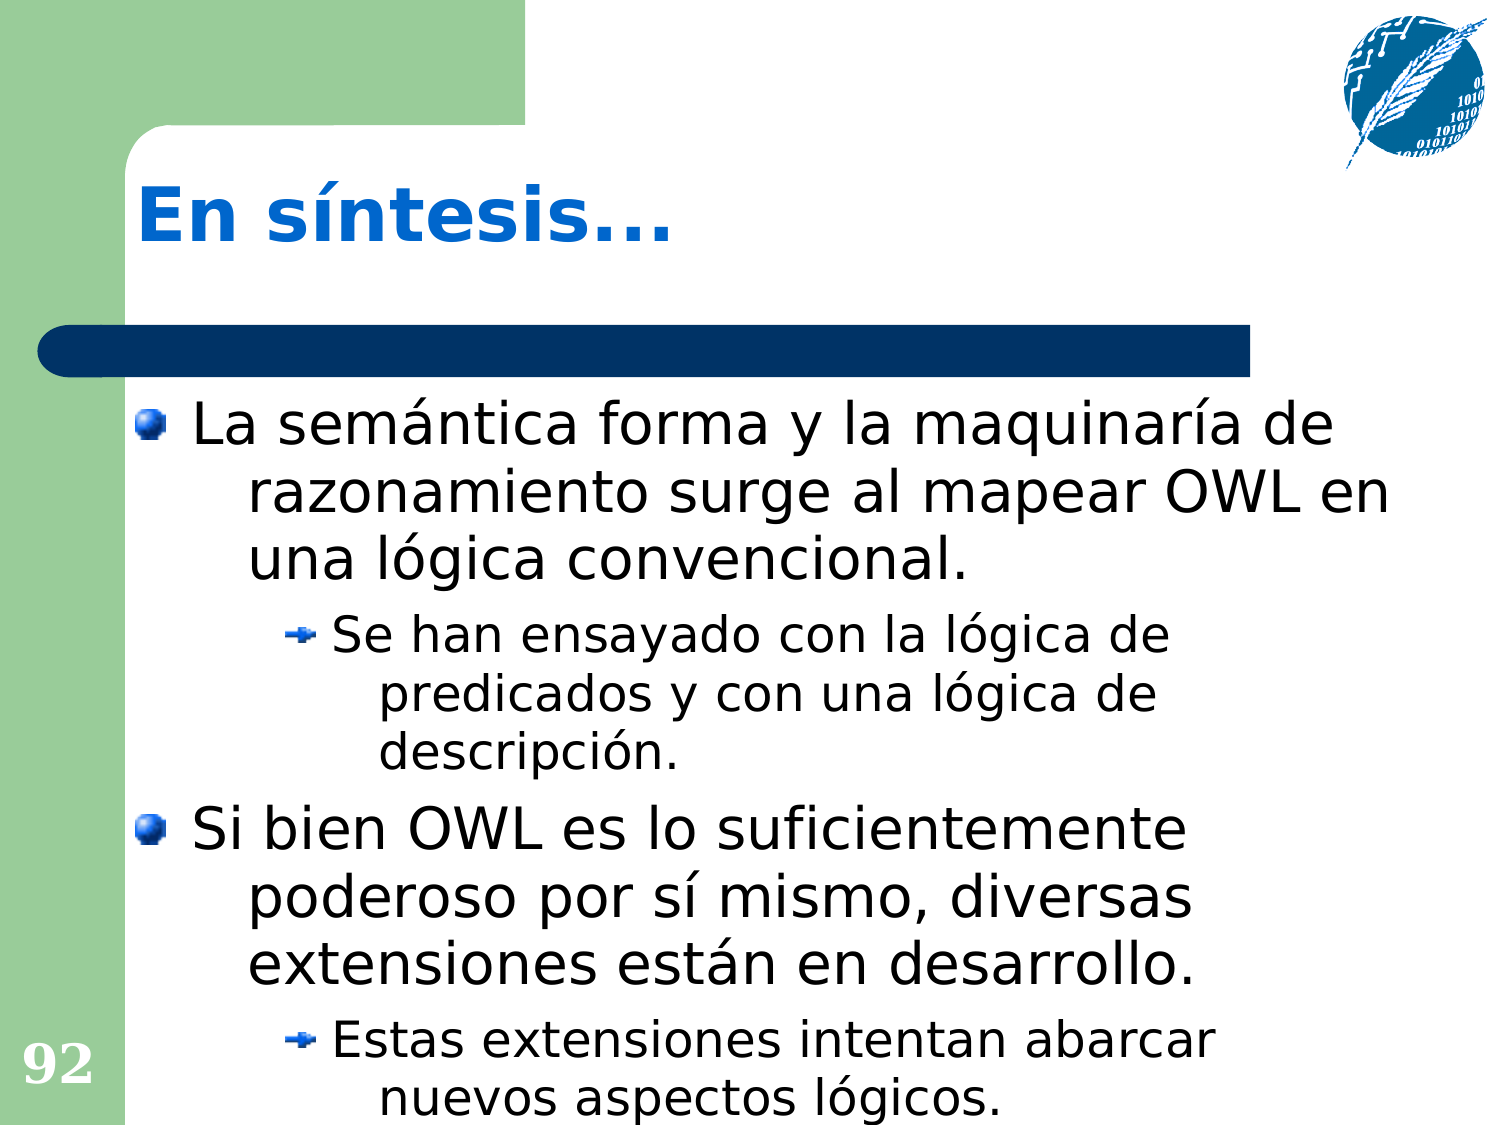

# En síntesis...
La semántica forma y la maquinaría de razonamiento surge al mapear OWL en una lógica convencional.
Se han ensayado con la lógica de predicados y con una lógica de descripción.
Si bien OWL es lo suficientemente poderoso por sí mismo, diversas extensiones están en desarrollo.
Estas extensiones intentan abarcar nuevos aspectos lógicos.
92